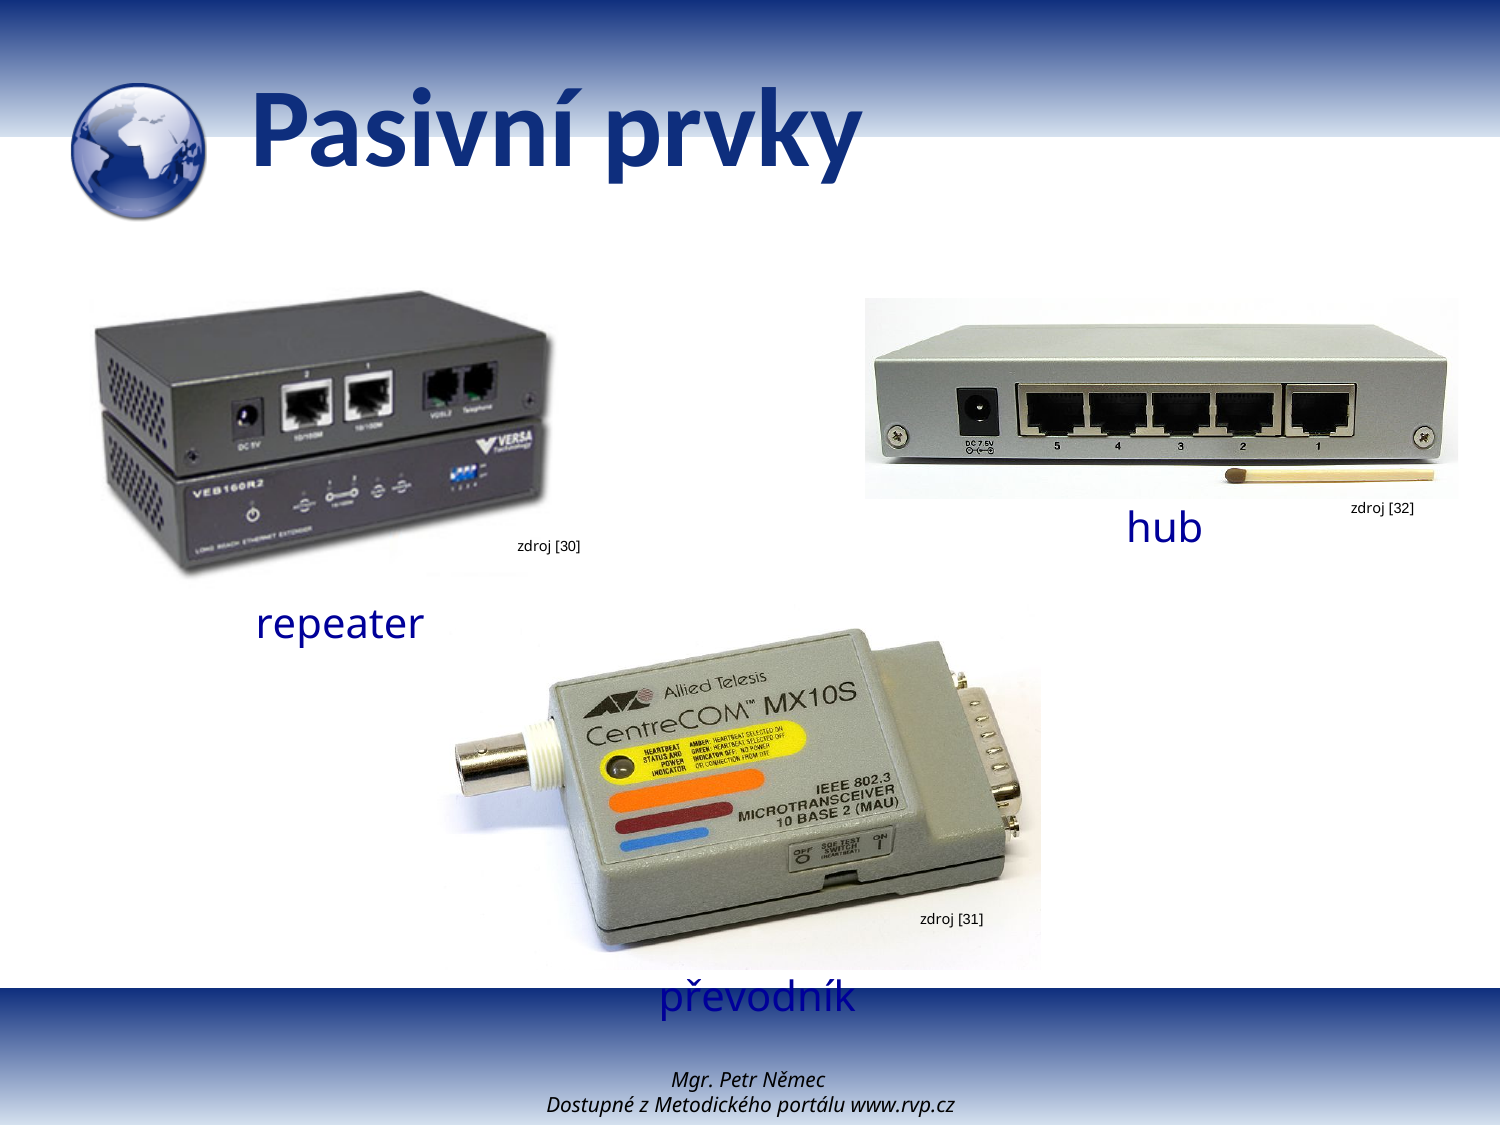

# Pasivní prvky
zdroj [32]
hub
zdroj [30]
repeater
zdroj [31]
převodník